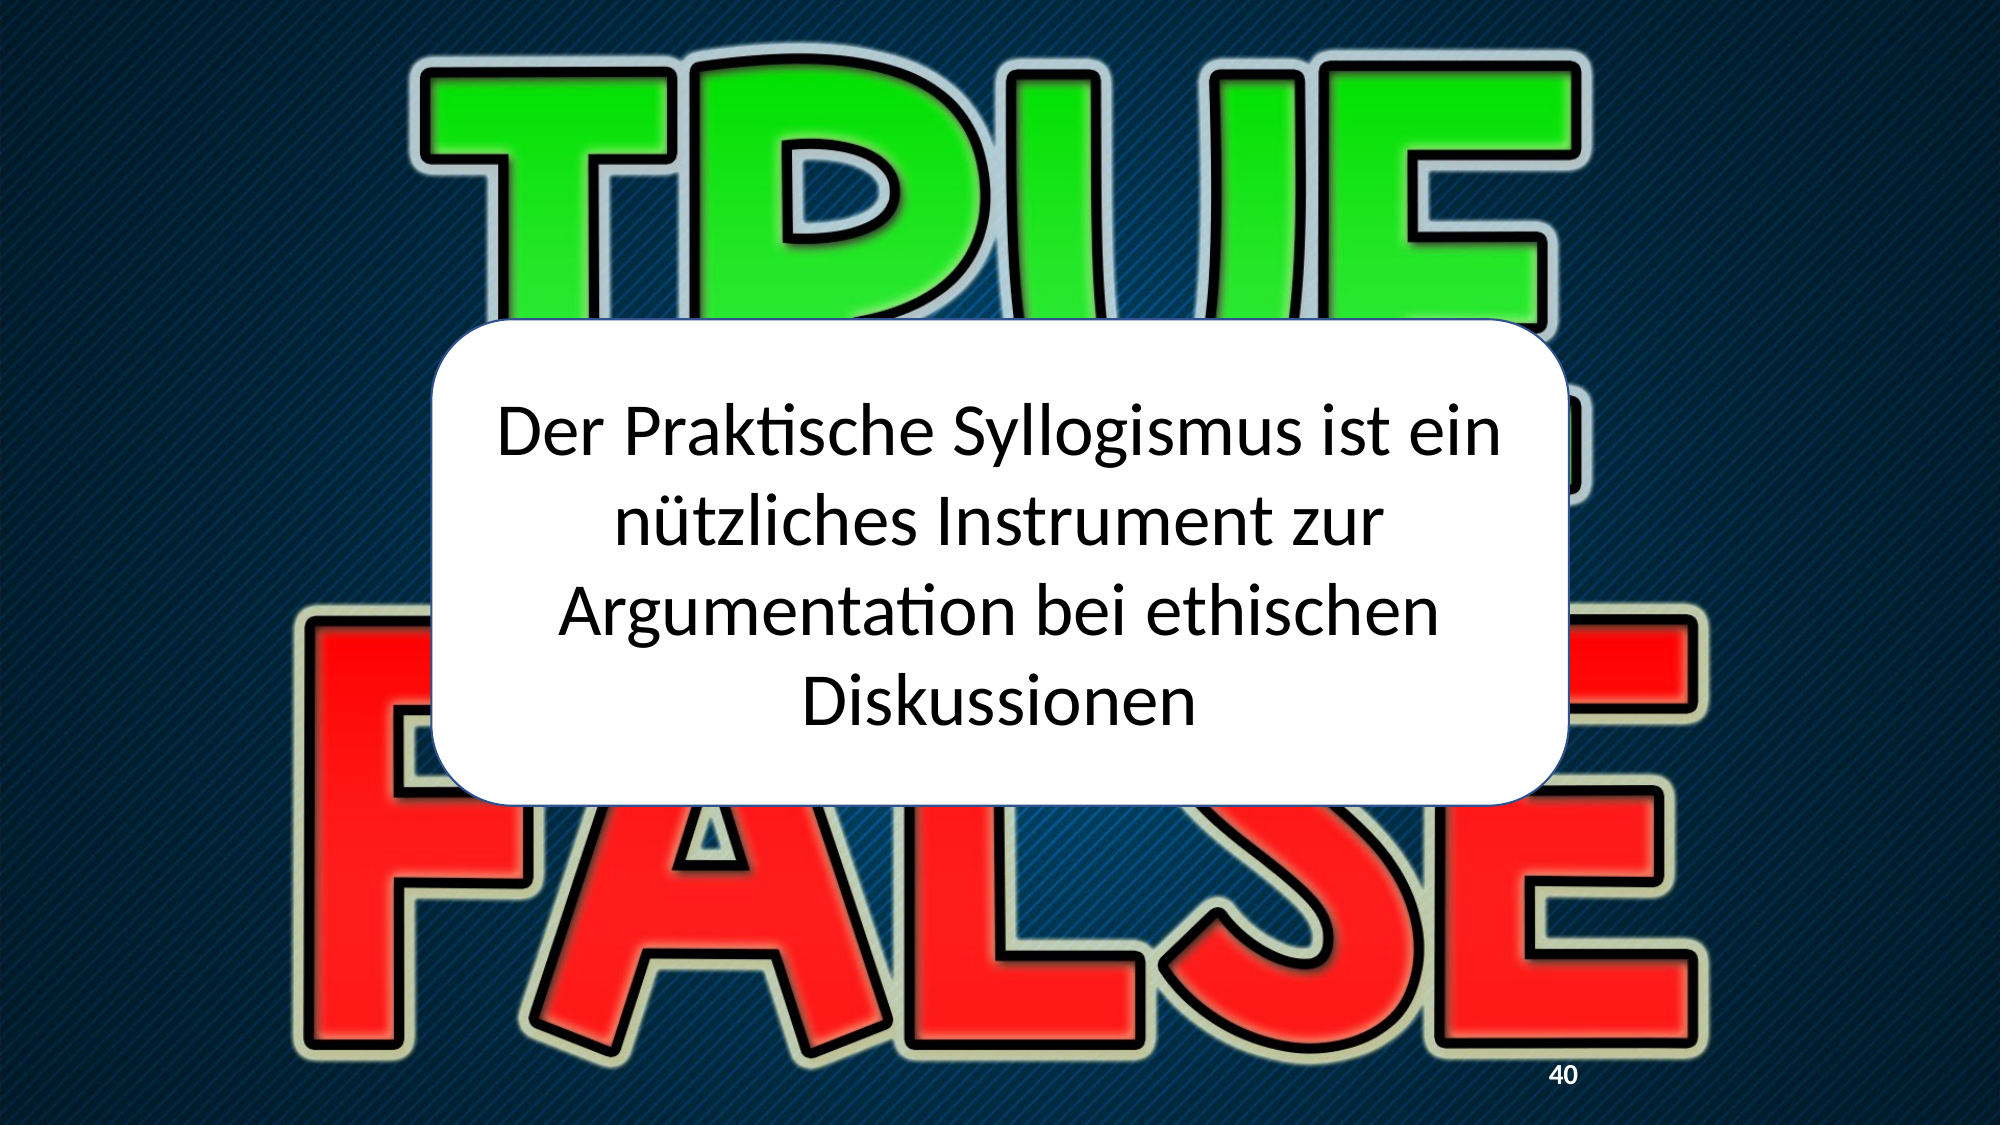

Der Praktische Syllogismus ist ein nützliches Instrument zur Argumentation bei ethischen Diskussionen
40